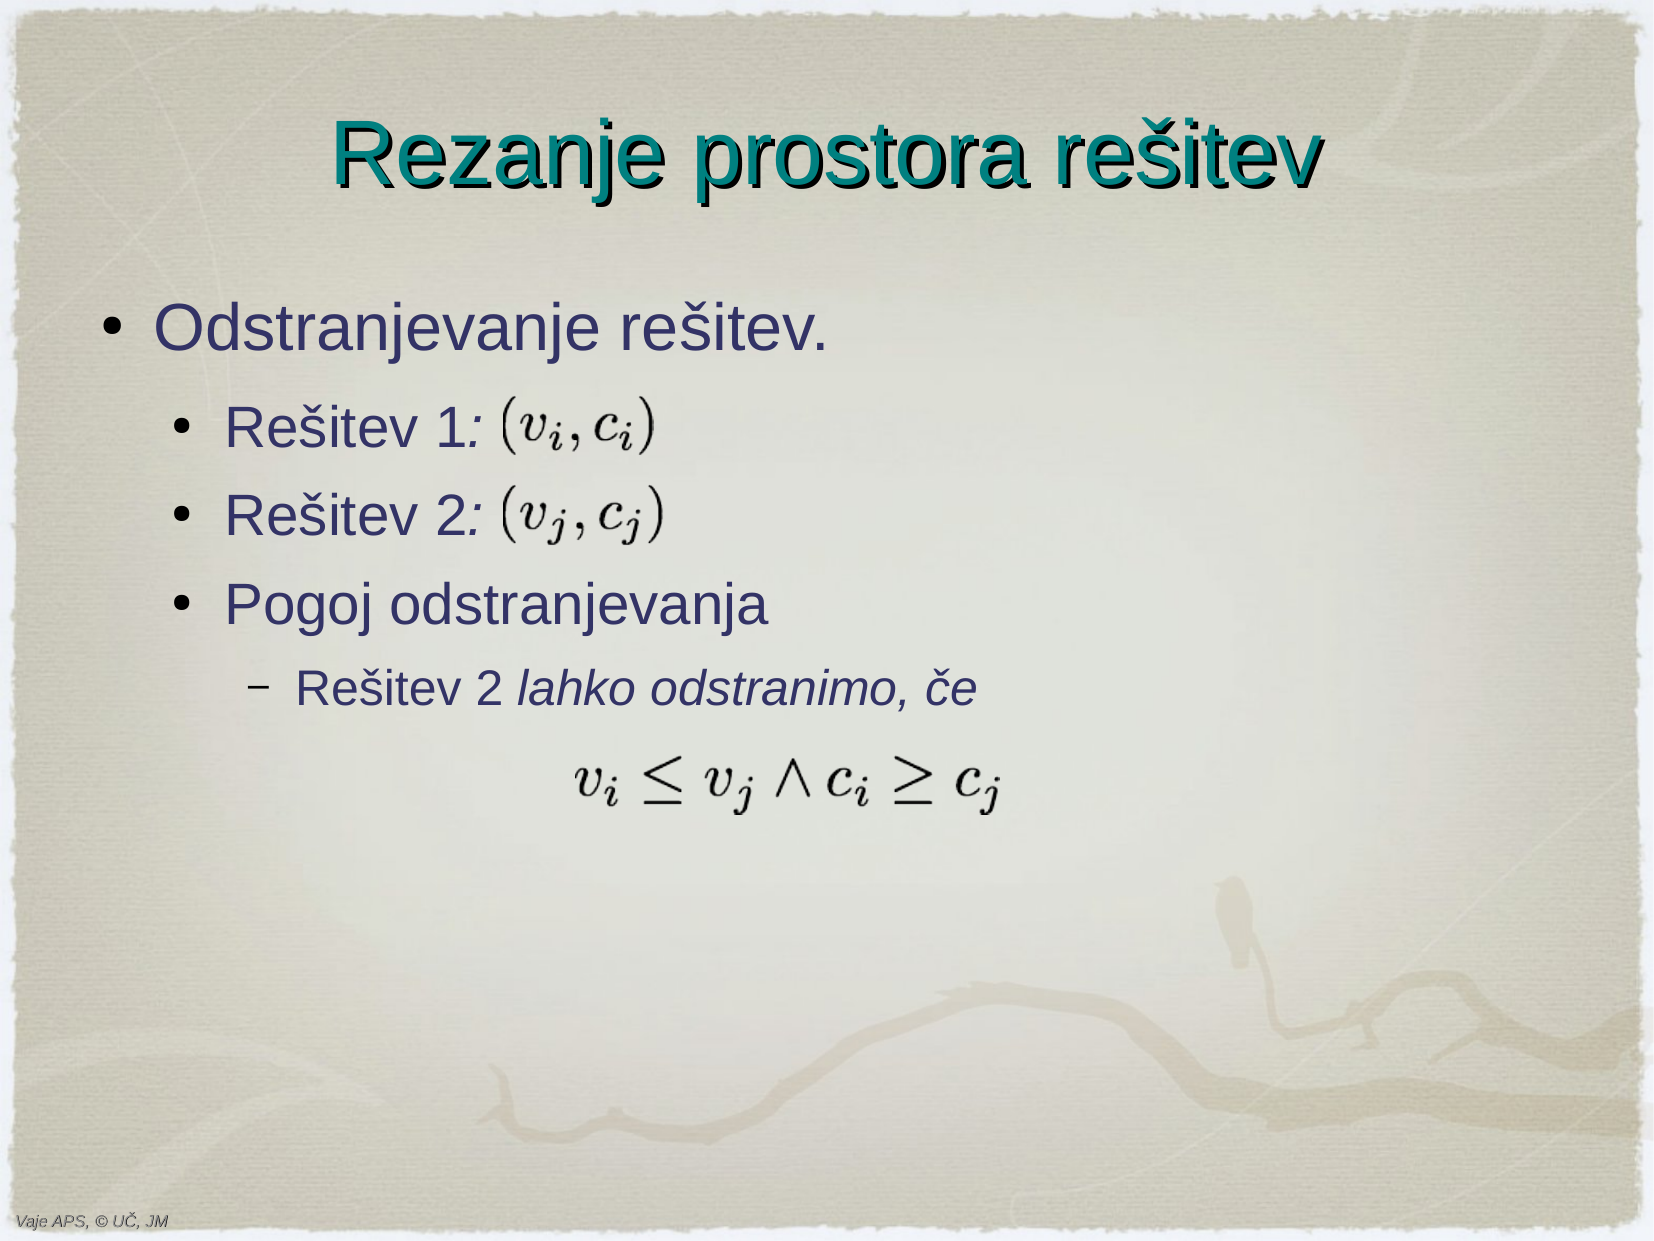

# Rezanje prostora rešitev
Odstranjevanje rešitev.
Rešitev 1:
Rešitev 2:
Pogoj odstranjevanja
Rešitev 2 lahko odstranimo, če